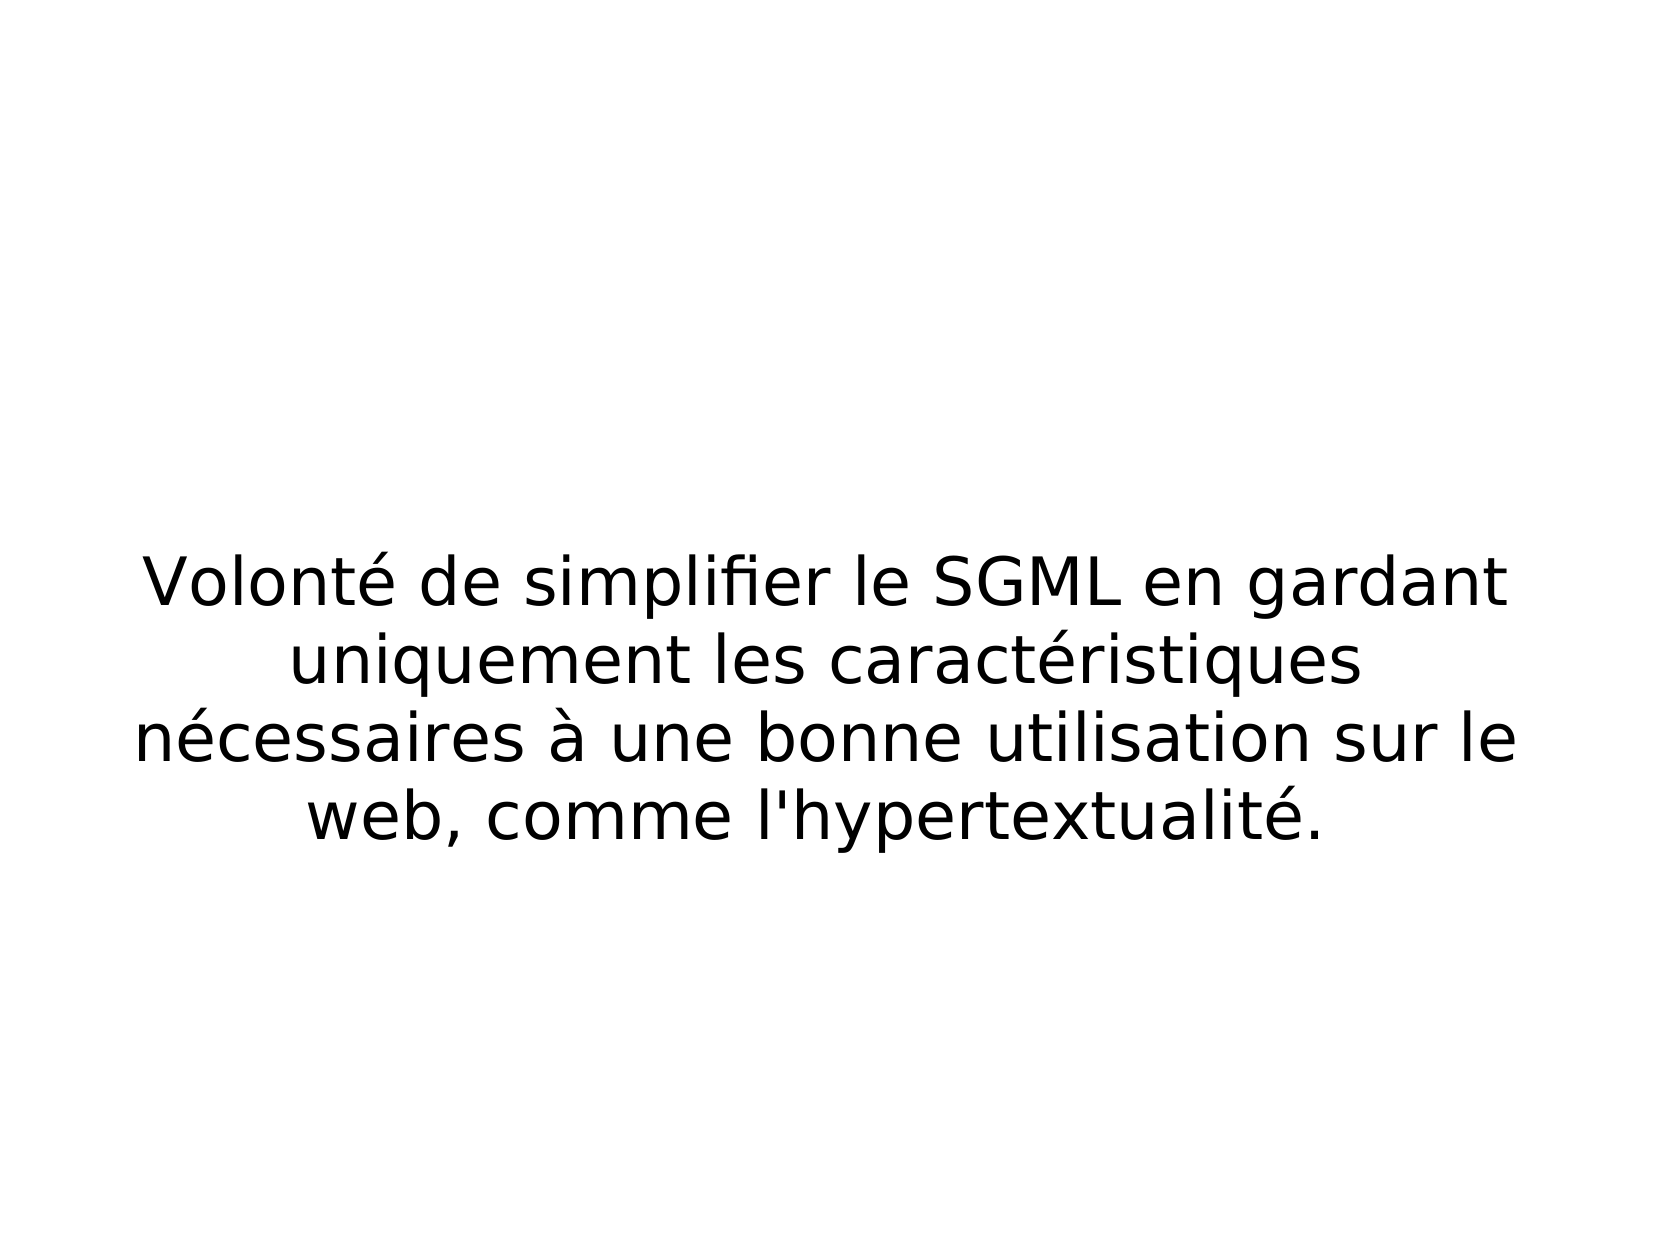

#
Volonté de simplifier le SGML en gardant uniquement les caractéristiques nécessaires à une bonne utilisation sur le web, comme l'hypertextualité.